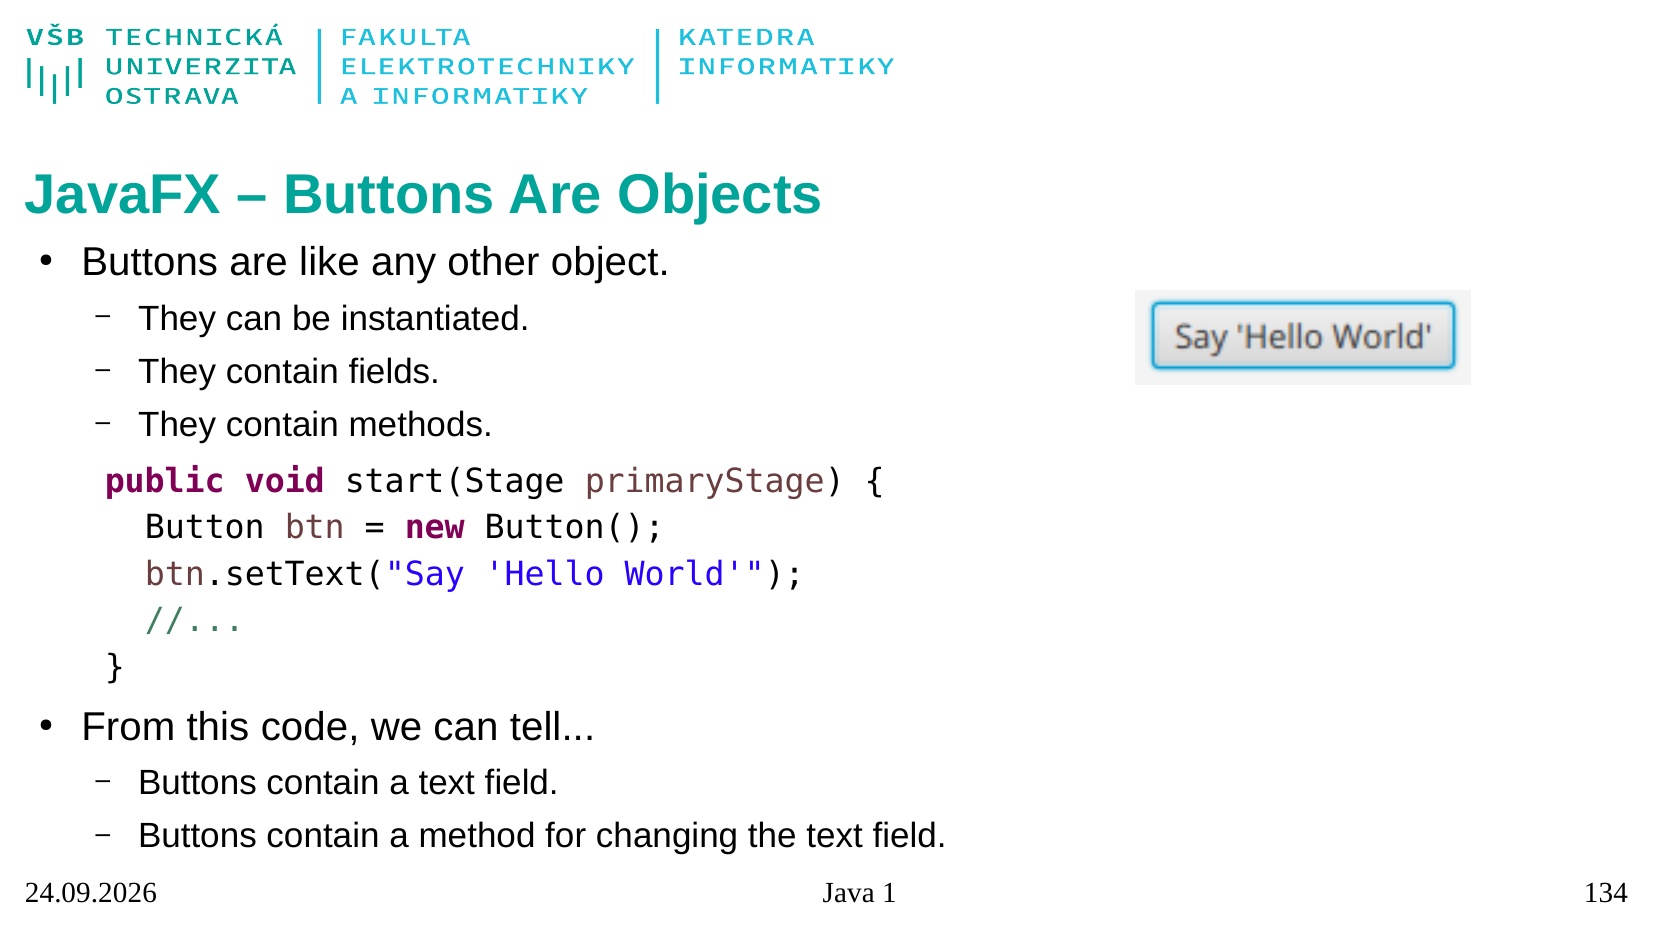

# JavaFX – Buttons Are Objects
Buttons are like any other object.
They can be instantiated.
They contain fields.
They contain methods.
 public void start(Stage primaryStage) {
 Button btn = new Button();
 btn.setText("Say 'Hello World'");
 //...
 }
From this code, we can tell...
Buttons contain a text field.
Buttons contain a method for changing the text field.
Java 1
134